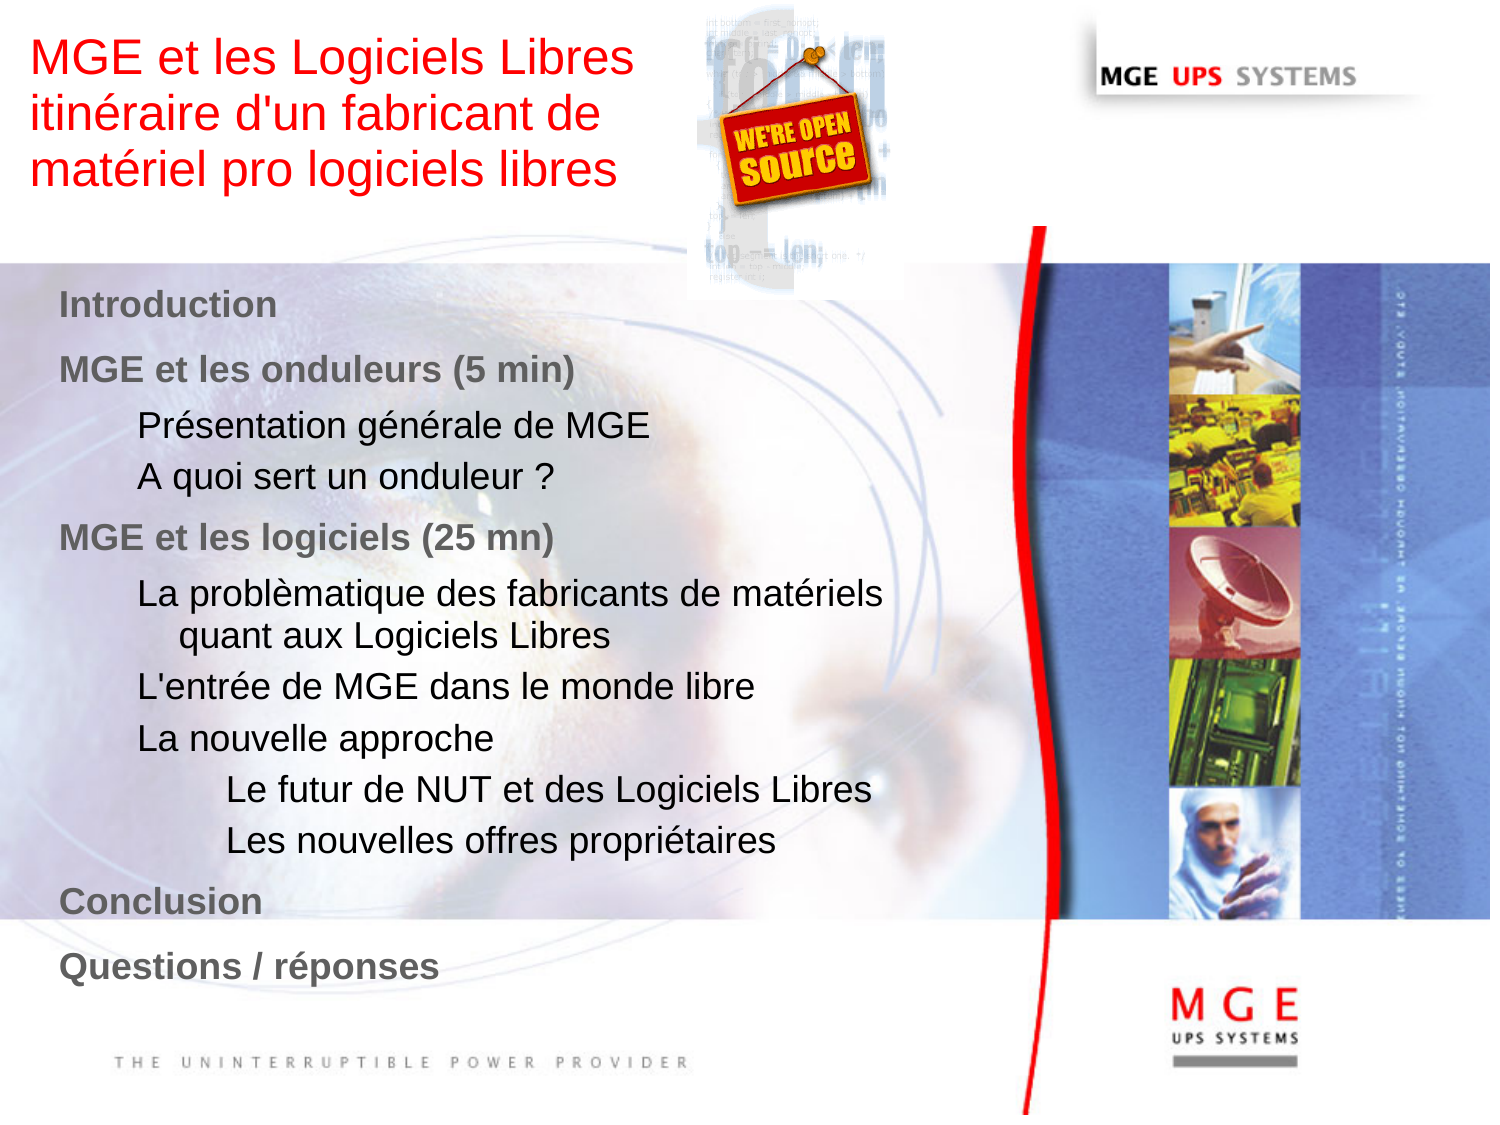

# MGE et les Logiciels Libres itinéraire d'un fabricant de matériel pro logiciels libres
Introduction
MGE et les onduleurs (5 min)
Présentation générale de MGE
A quoi sert un onduleur ?
MGE et les logiciels (25 mn)
La problèmatique des fabricants de matériels
 quant aux Logiciels Libres
L'entrée de MGE dans le monde libre
La nouvelle approche
 Le futur de NUT et des Logiciels Libres
 Les nouvelles offres propriétaires
Conclusion
Questions / réponses
www.mgeups.com